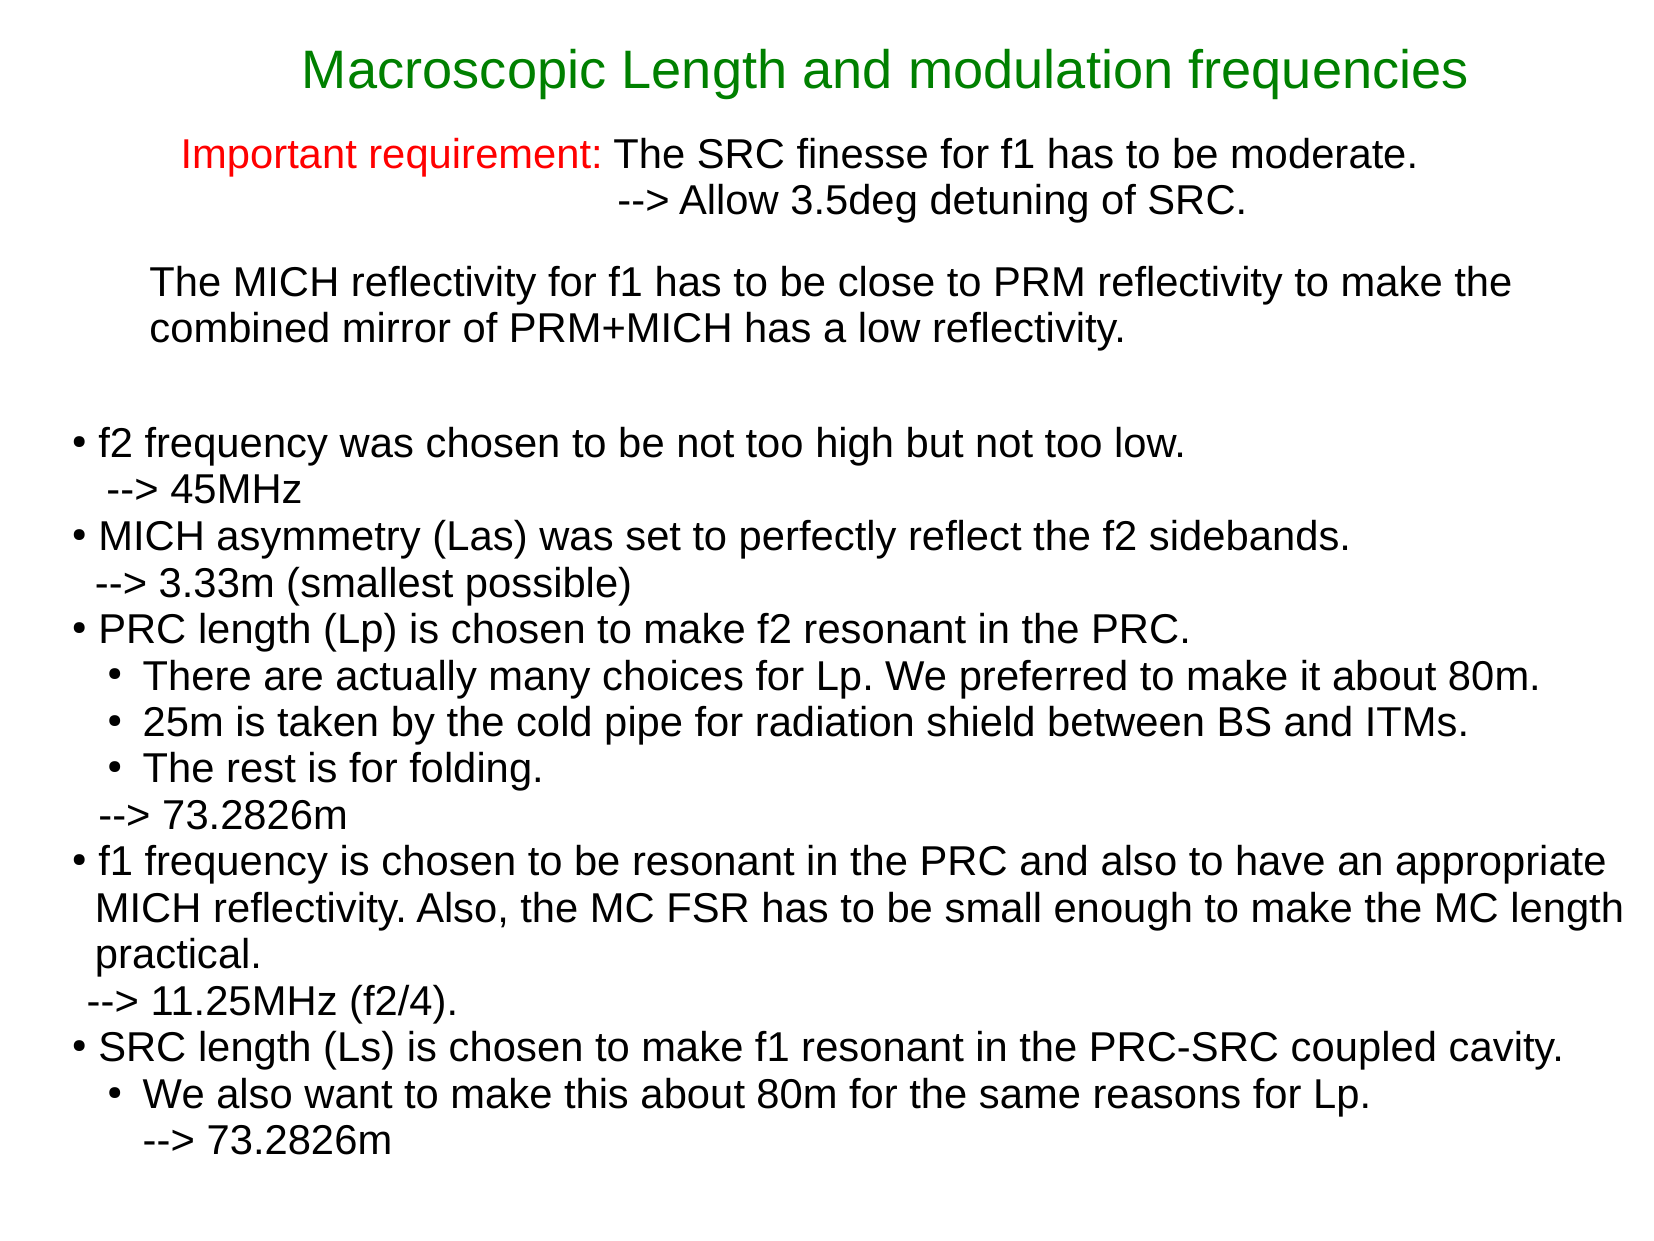

Macroscopic Length and modulation frequencies
Important requirement: The SRC finesse for f1 has to be moderate.
 --> Allow 3.5deg detuning of SRC.
The MICH reflectivity for f1 has to be close to PRM reflectivity to make the
combined mirror of PRM+MICH has a low reflectivity.
 f2 frequency was chosen to be not too high but not too low.
 --> 45MHz
 MICH asymmetry (Las) was set to perfectly reflect the f2 sidebands.
 --> 3.33m (smallest possible)
 PRC length (Lp) is chosen to make f2 resonant in the PRC.
There are actually many choices for Lp. We preferred to make it about 80m.
25m is taken by the cold pipe for radiation shield between BS and ITMs.
The rest is for folding.
 --> 73.2826m
 f1 frequency is chosen to be resonant in the PRC and also to have an appropriate
 MICH reflectivity. Also, the MC FSR has to be small enough to make the MC length
 practical.
--> 11.25MHz (f2/4).
 SRC length (Ls) is chosen to make f1 resonant in the PRC-SRC coupled cavity.
We also want to make this about 80m for the same reasons for Lp.
--> 73.2826m